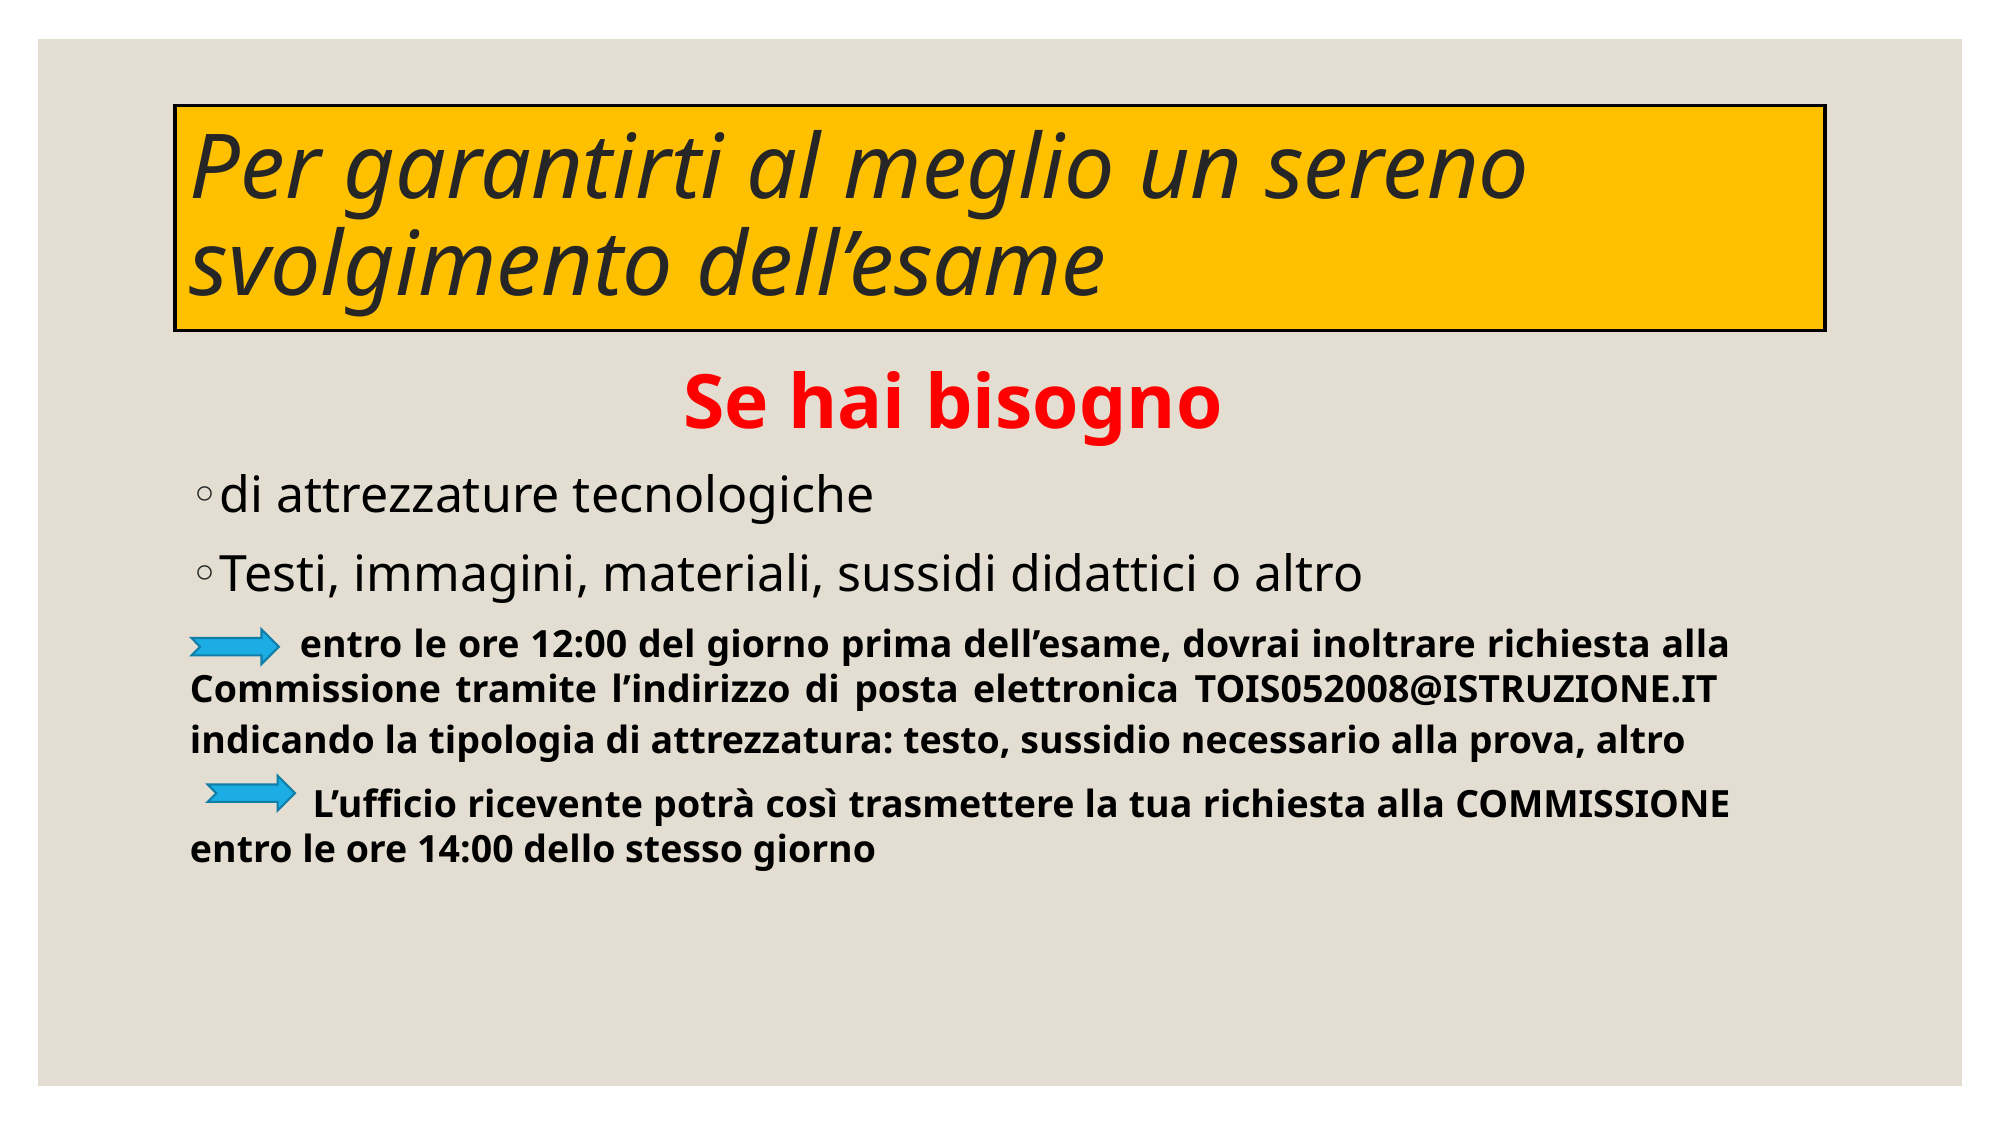

# Per garantirti al meglio un sereno svolgimento dell’esame
Se hai bisogno
di attrezzature tecnologiche
Testi, immagini, materiali, sussidi didattici o altro
 entro le ore 12:00 del giorno prima dell’esame, dovrai inoltrare richiesta alla Commissione tramite l’indirizzo di posta elettronica TOIS052008@ISTRUZIONE.IT indicando la tipologia di attrezzatura: testo, sussidio necessario alla prova, altro
 L’ufficio ricevente potrà così trasmettere la tua richiesta alla COMMISSIONE entro le ore 14:00 dello stesso giorno